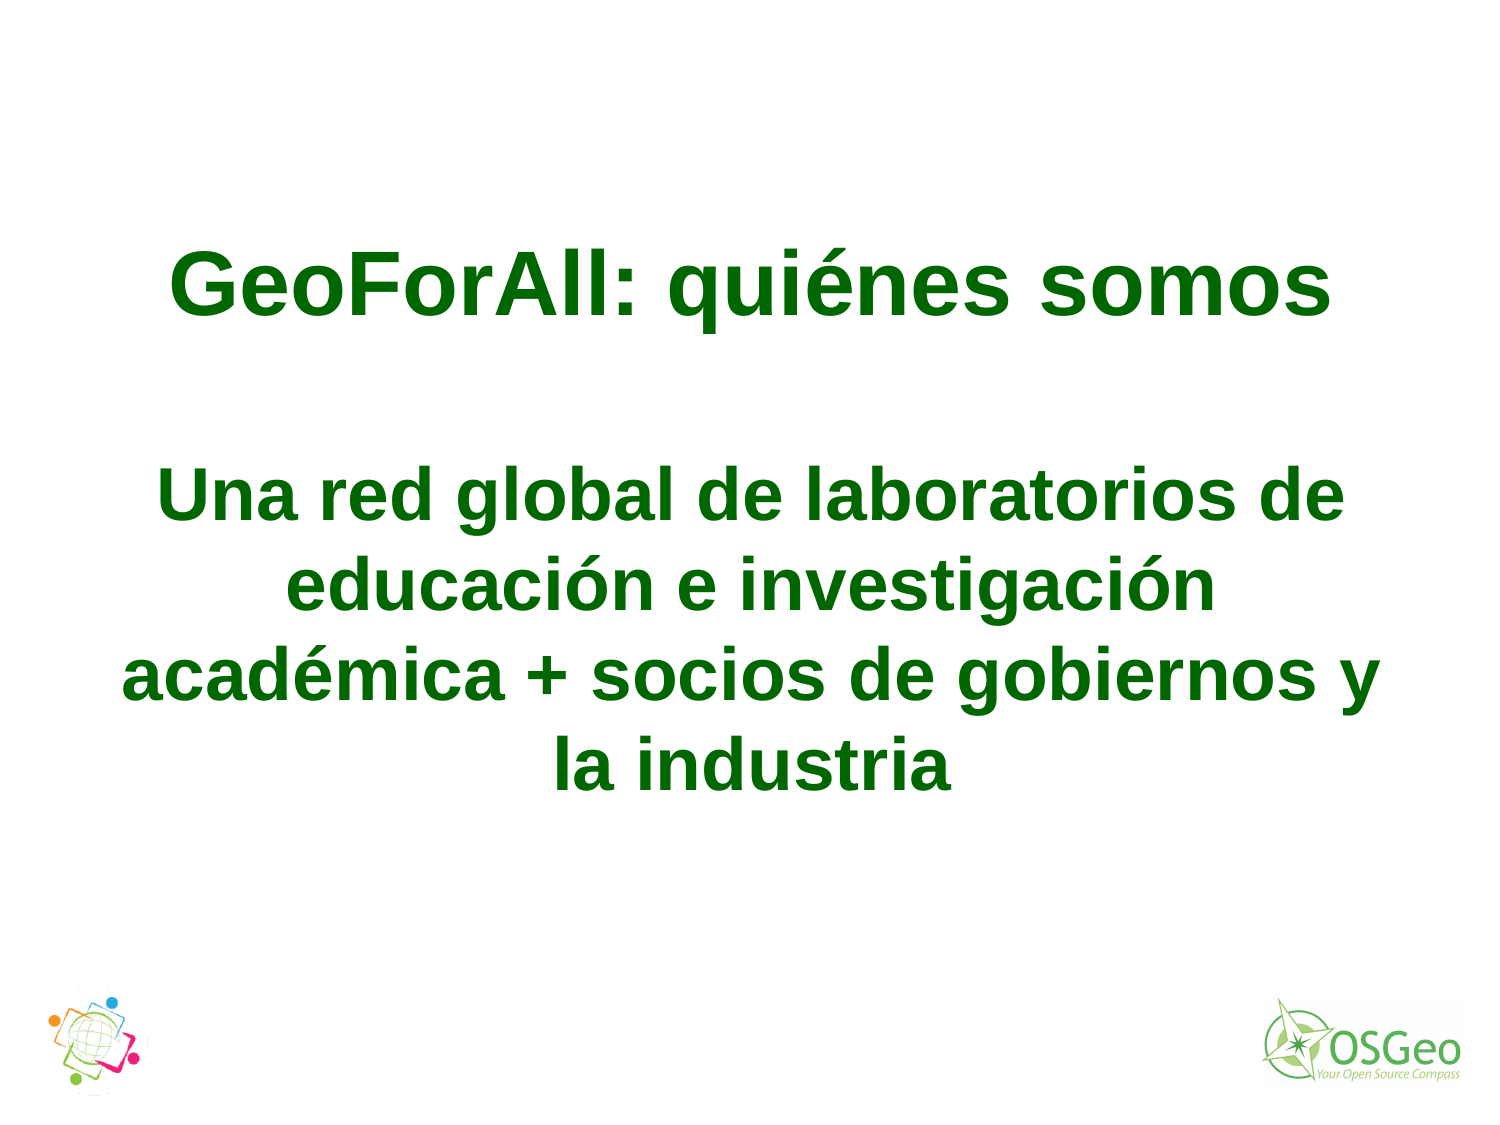

# GeoForAll: quiénes somos
Una red global de laboratorios de educación e investigación académica + socios de gobiernos y la industria